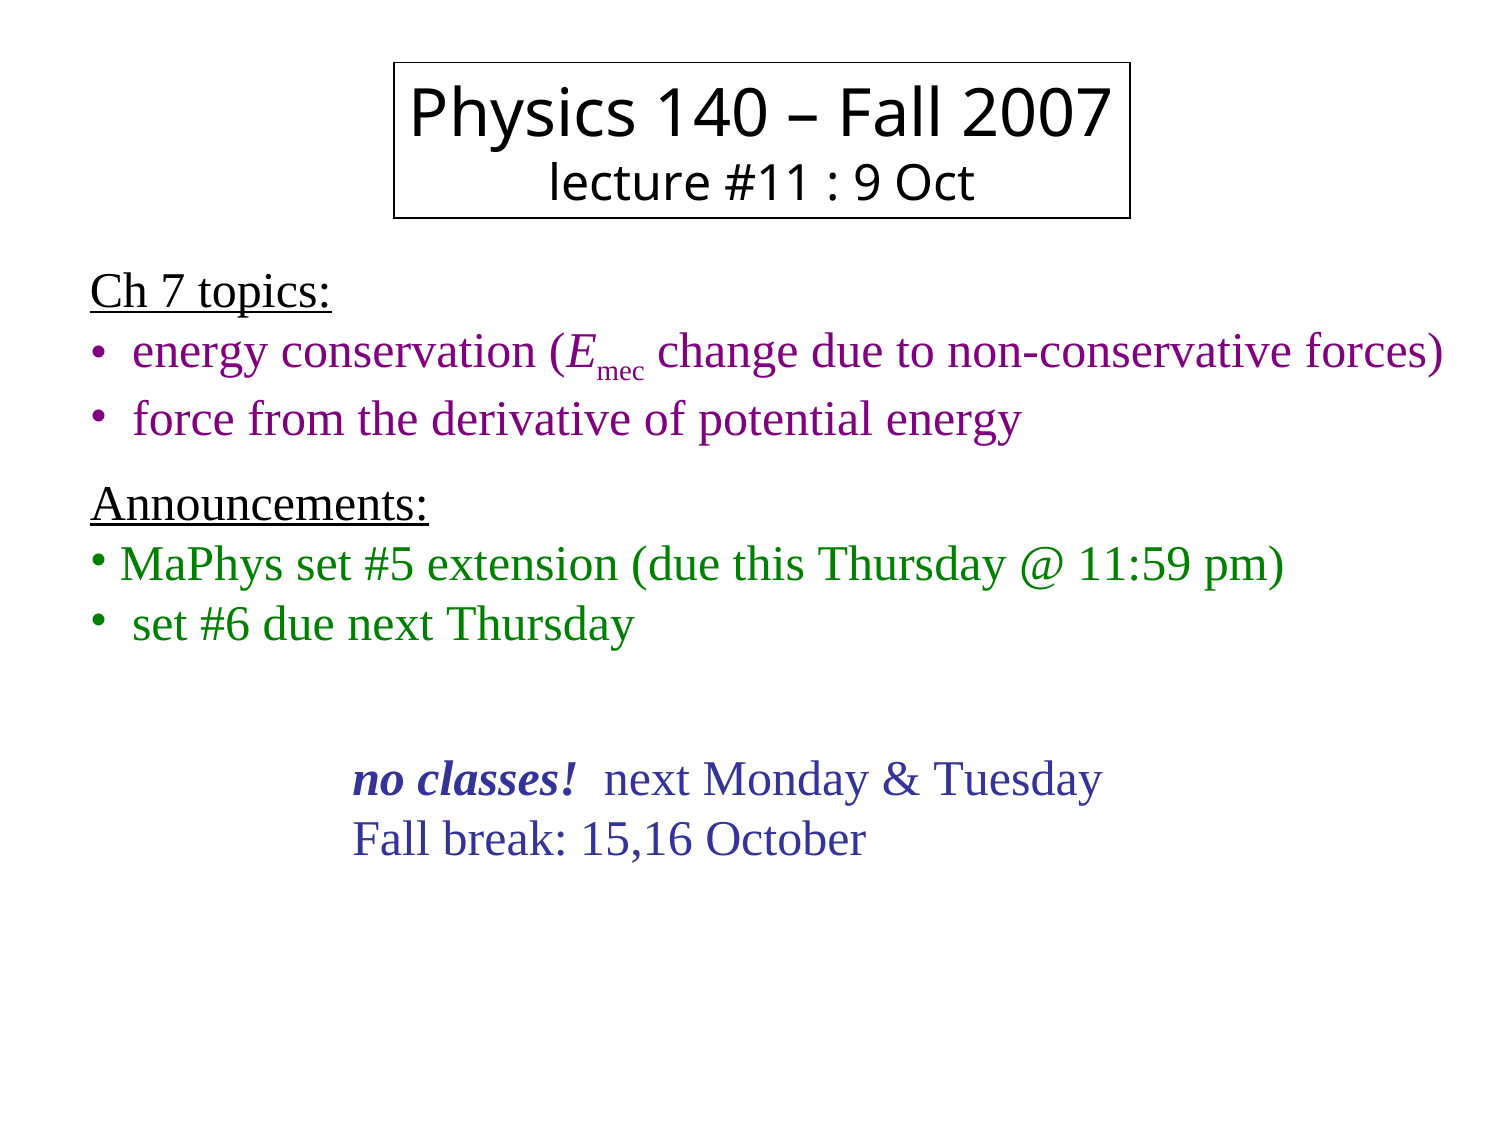

Physics 140 – Fall 2007
lecture #11 : 9 Oct
Ch 7 topics:
 energy conservation (Emec change due to non-conservative forces)
 force from the derivative of potential energy
Announcements:
 MaPhys set #5 extension (due this Thursday @ 11:59 pm)
 set #6 due next Thursday
no classes! next Monday & Tuesday
Fall break: 15,16 October